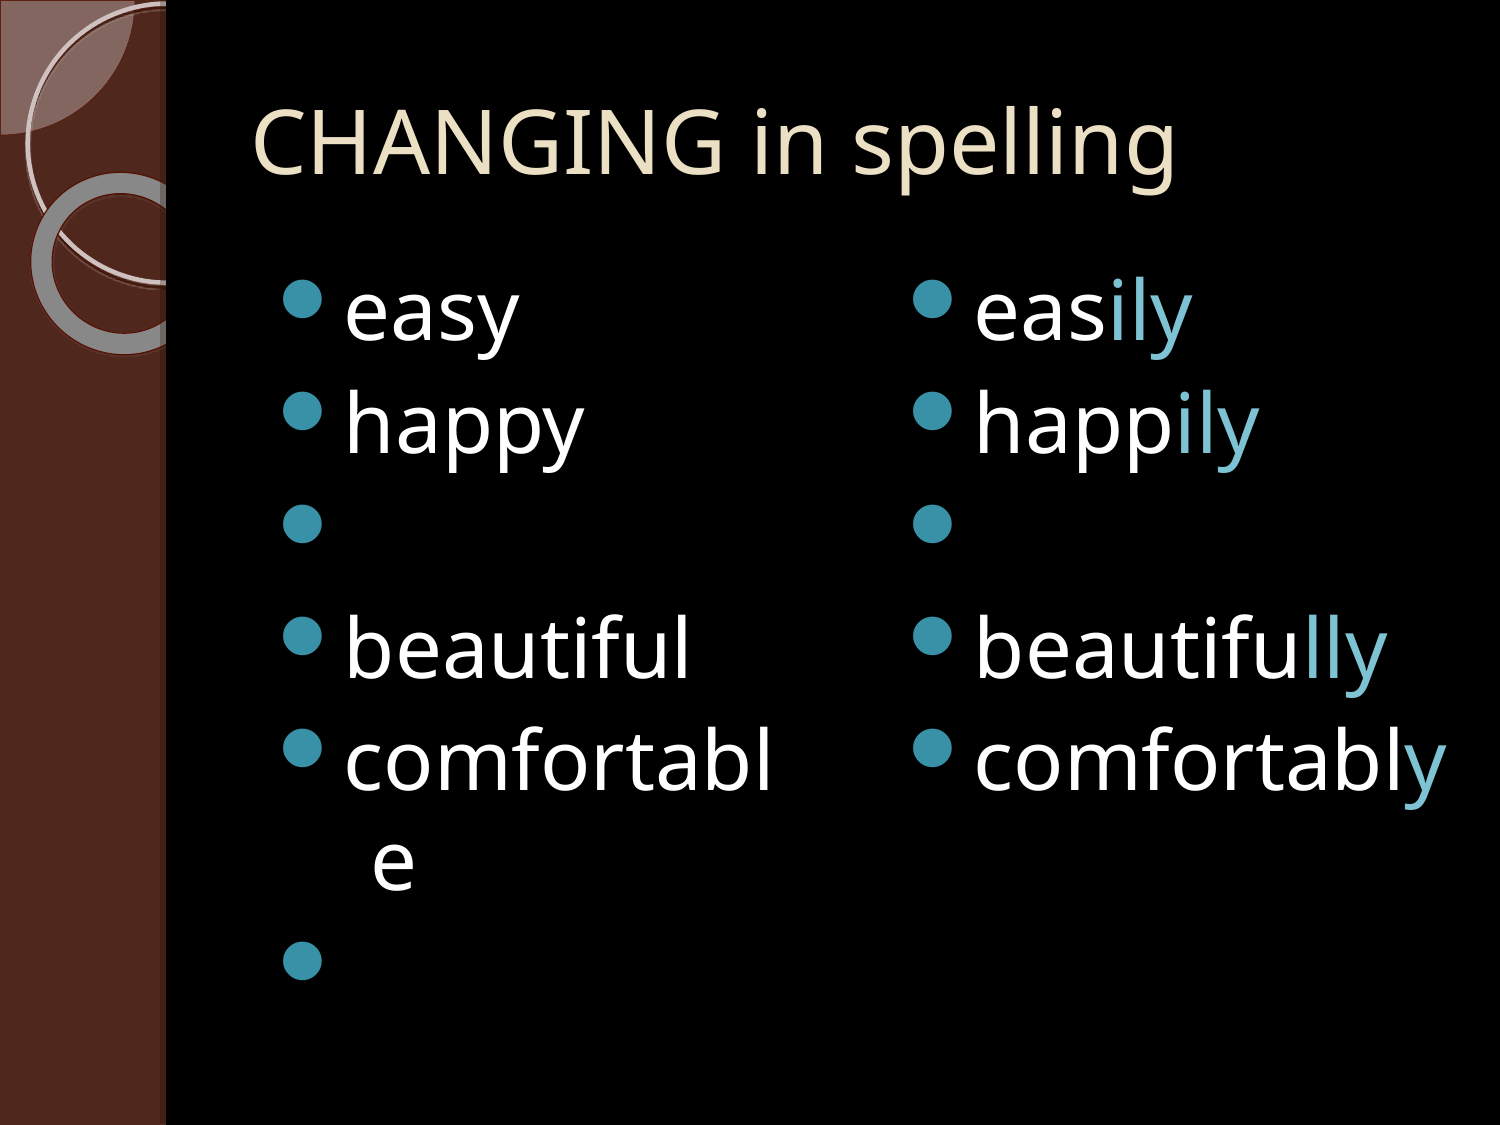

# CHANGING in spelling
easy
happy
beautiful
comfortable
easily
happily
beautifully
comfortably